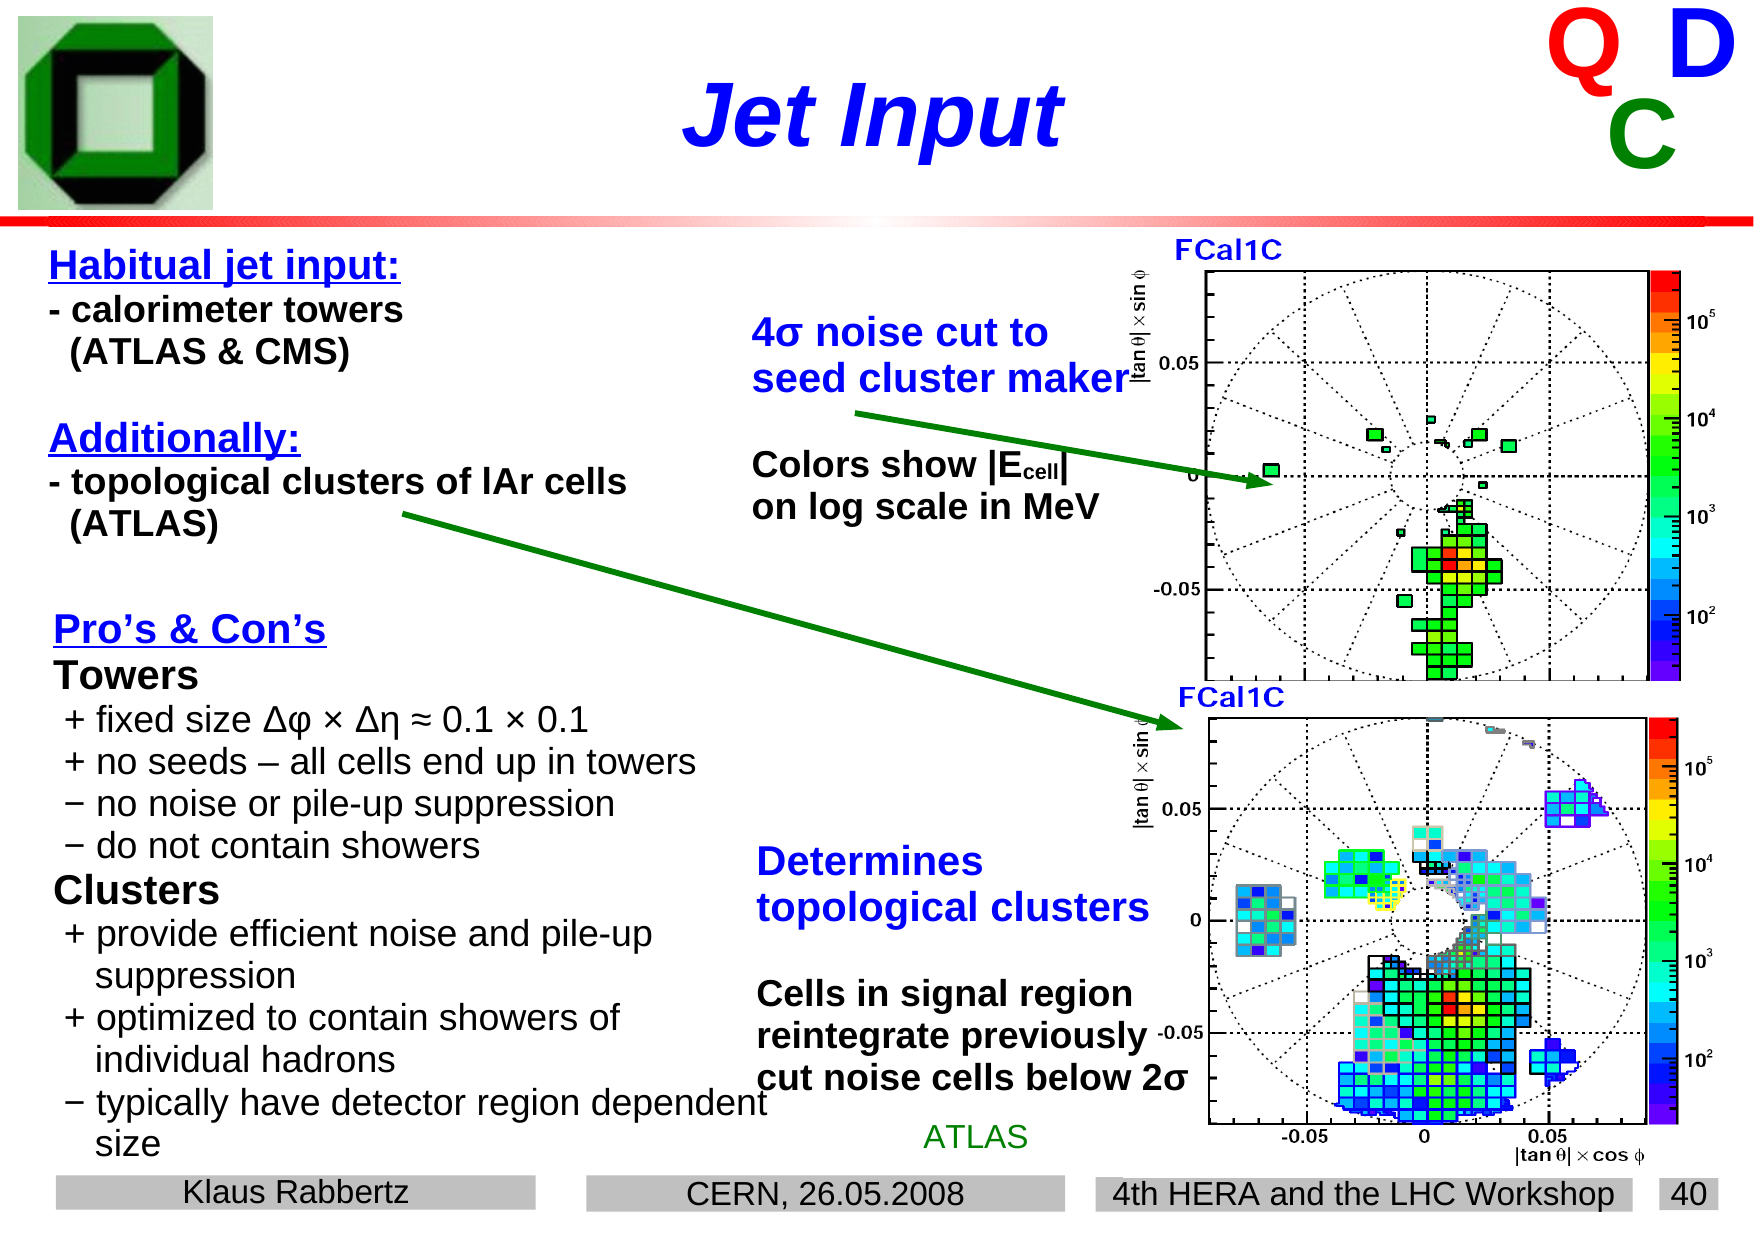

# Jet Input
Habitual jet input:
- calorimeter towers
 (ATLAS & CMS)
Additionally:
- topological clusters of lAr cells
 (ATLAS)
4σ noise cut to
seed cluster maker
Colors show |Ecell|
on log scale in MeV
Pro’s & Con’s
Towers
 + fixed size Δφ × Δη ≈ 0.1 × 0.1
 + no seeds – all cells end up in towers
 − no noise or pile-up suppression
 − do not contain showers
Clusters
 + provide efficient noise and pile-up suppression
 + optimized to contain showers of individual hadrons
 − typically have detector region dependent size
Determines topological clusters
Cells in signal region reintegrate previously cut noise cells below 2σ
ATLAS